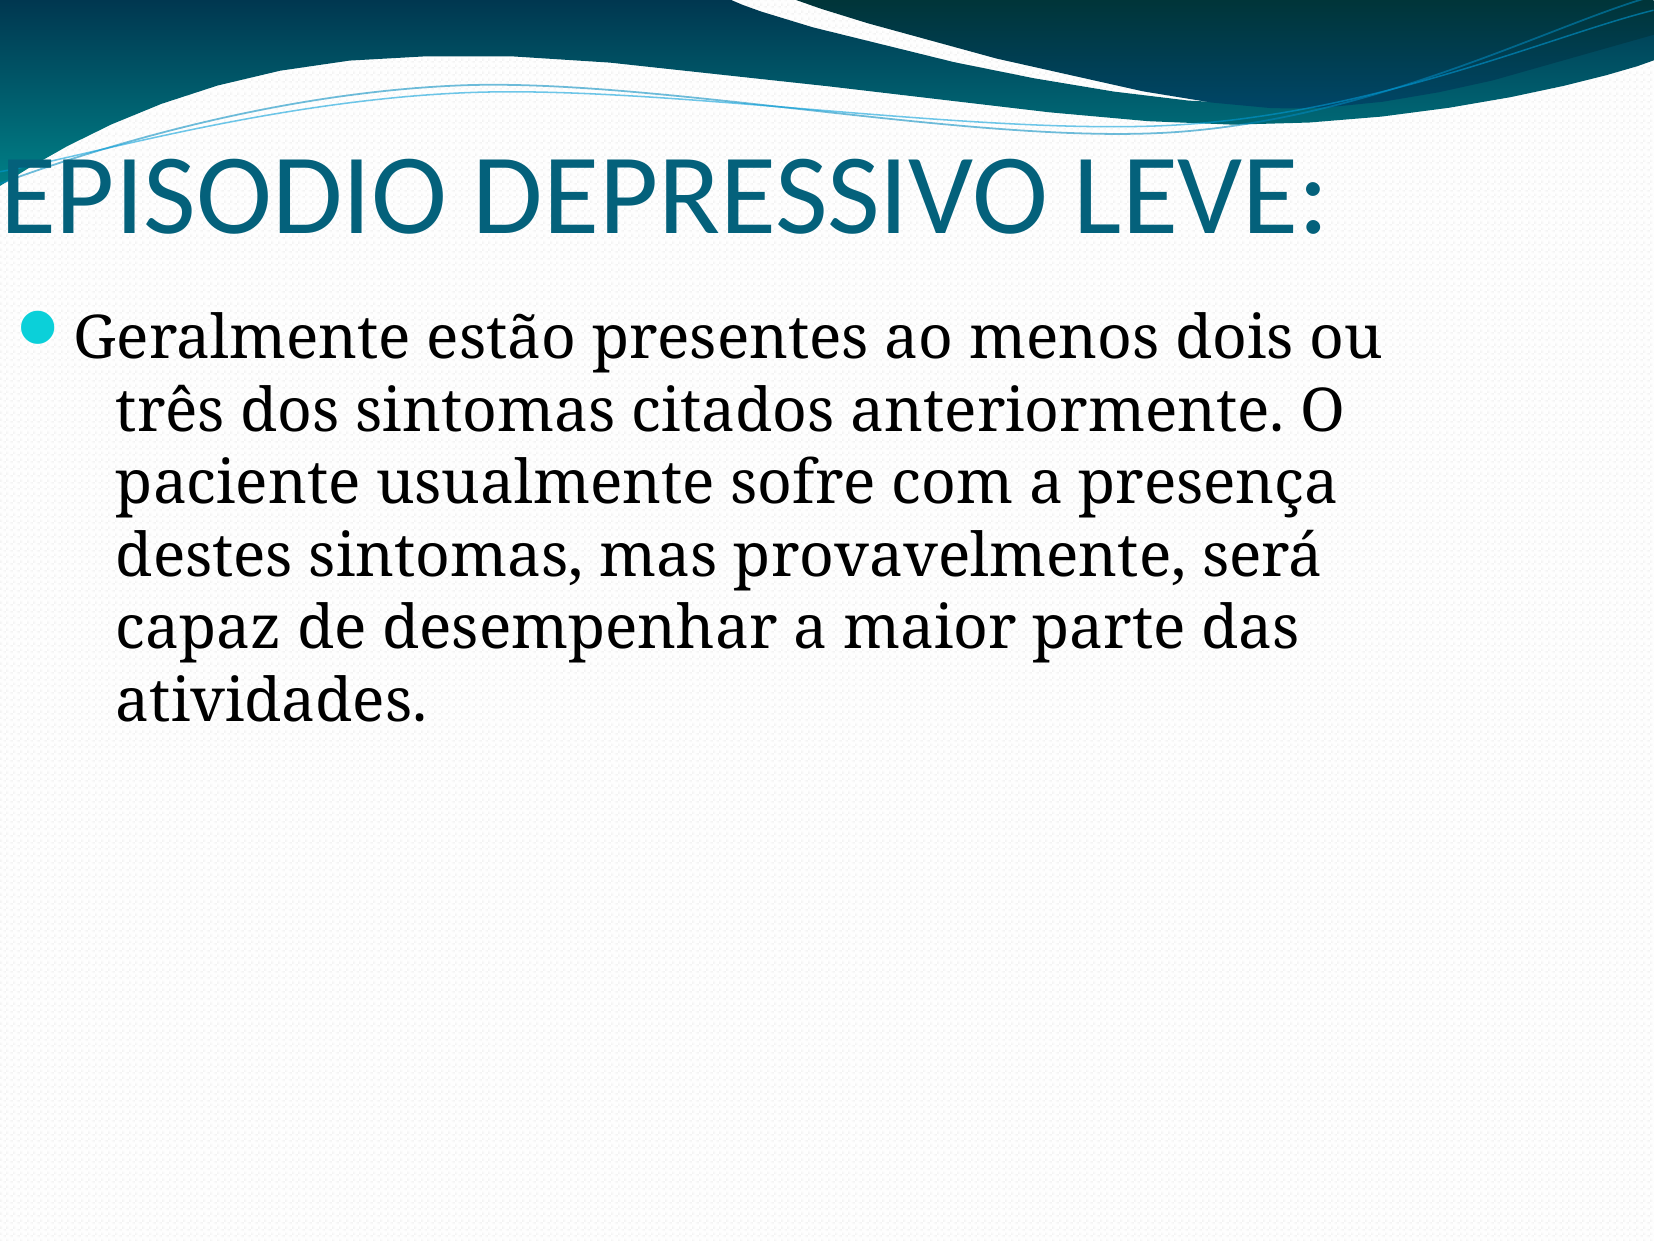

# EPISODIO DEPRESSIVO LEVE:
Geralmente estão presentes ao menos dois ou três dos sintomas citados anteriormente. O paciente usualmente sofre com a presença destes sintomas, mas provavelmente, será capaz de desempenhar a maior parte das atividades.